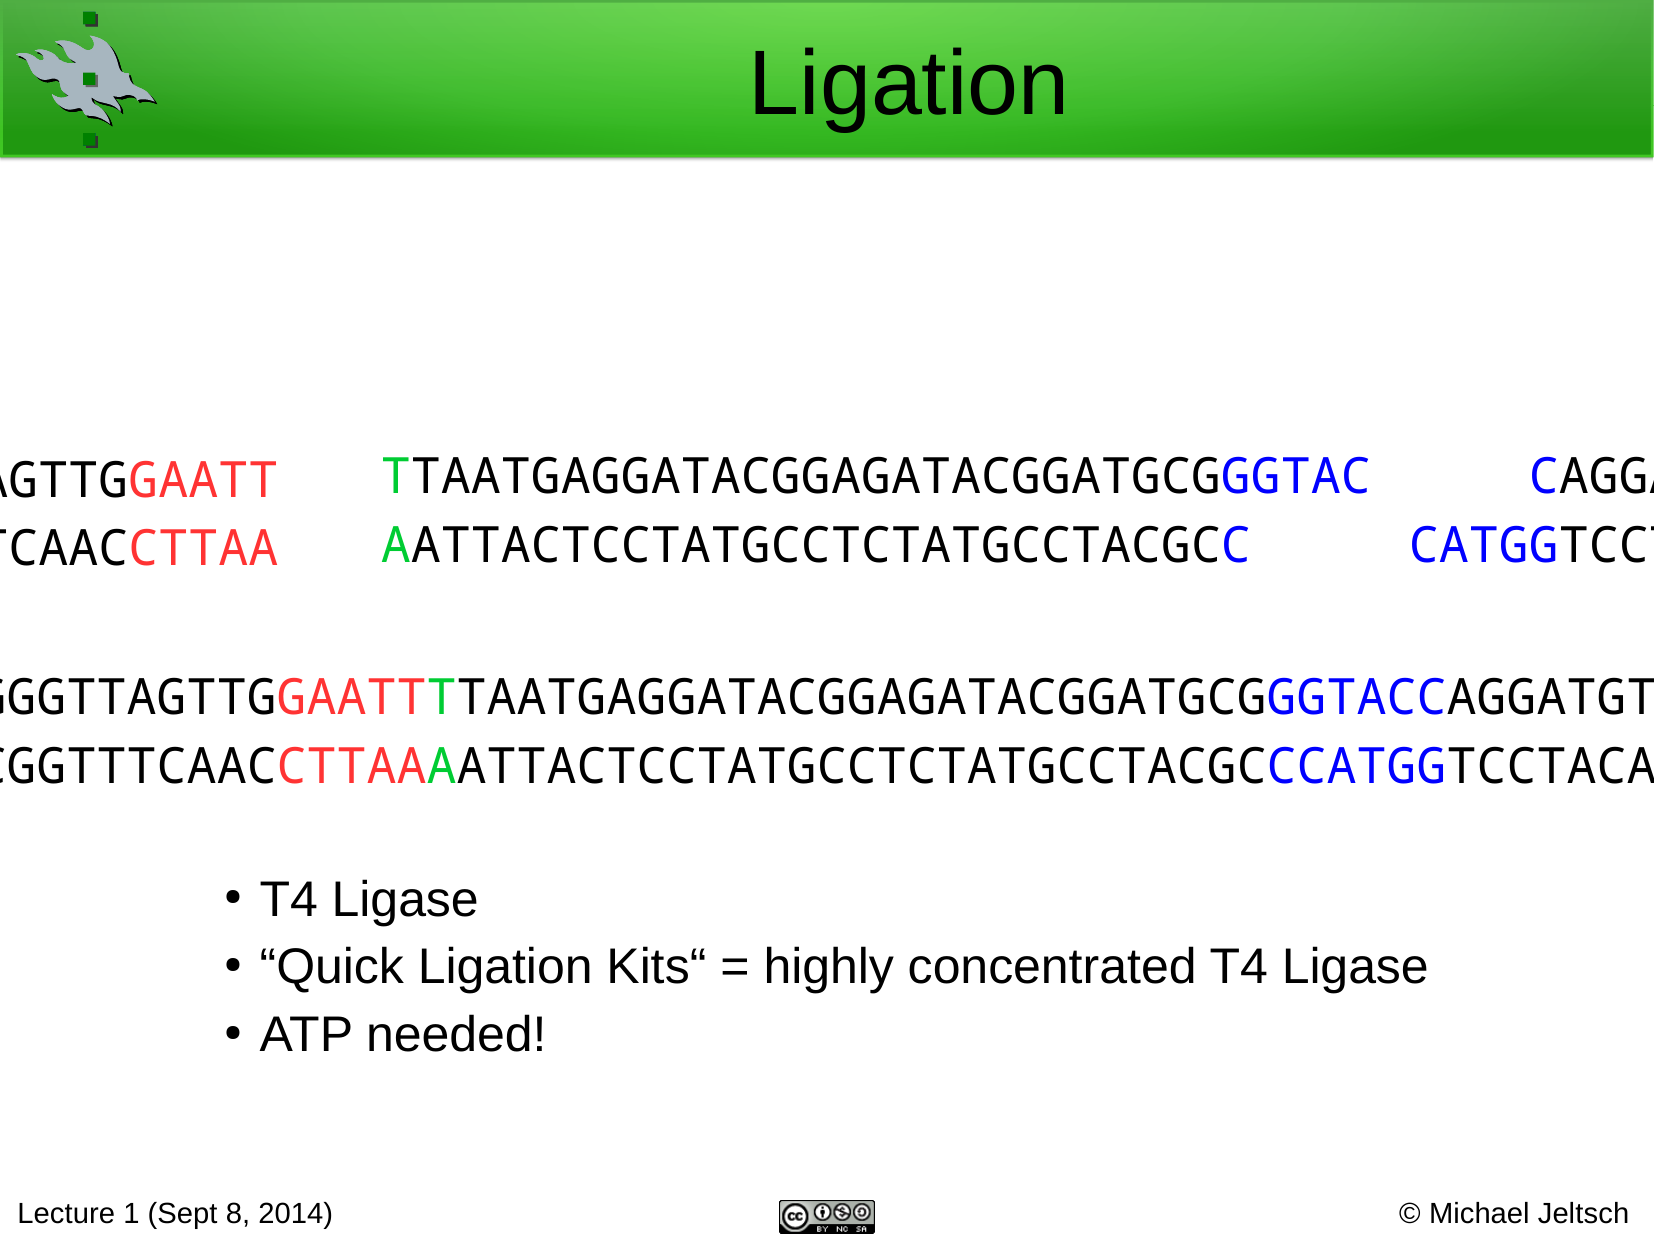

# Ligation
TTAATGAGGATACGGAGATACGGATGCGGGTAC
AATTACTCCTATGCCTCTATGCCTACGCC
 CAGGATGTCG
CATGGTCCTACAGC
GGTTAGTTGGAATT
GGTTTCAACCTTAA
GCGATGCGGGTTAGTTGGAATTTTAATGAGGATACGGAGATACGGATGCGGGTACCAGGATGTCGGGAGATACG
CGCTACGCGGTTTCAACCTTAAAATTACTCCTATGCCTCTATGCCTACGCCCATGGTCCTACAGCCCTCTATGC
T4 Ligase
“Quick Ligation Kits“ = highly concentrated T4 Ligase
ATP needed!